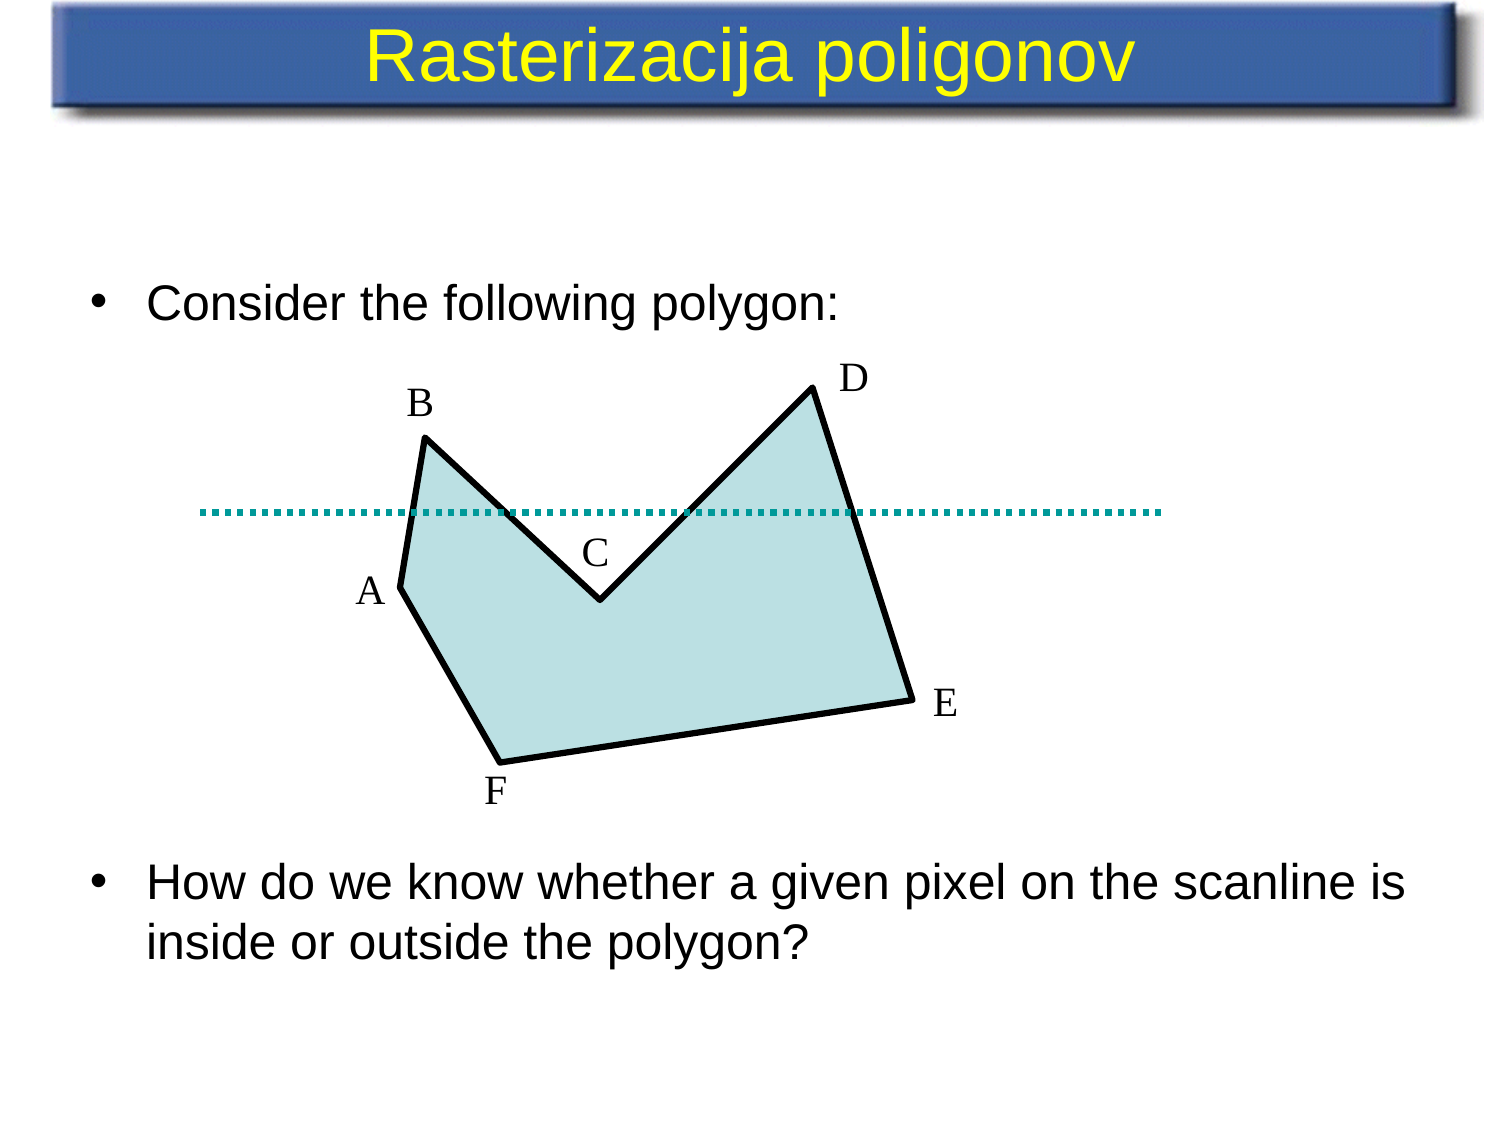

# Rasterizacija poligonov
Consider the following polygon:
How do we know whether a given pixel on the scanline is inside or outside the polygon?
D
B
C
A
E
F